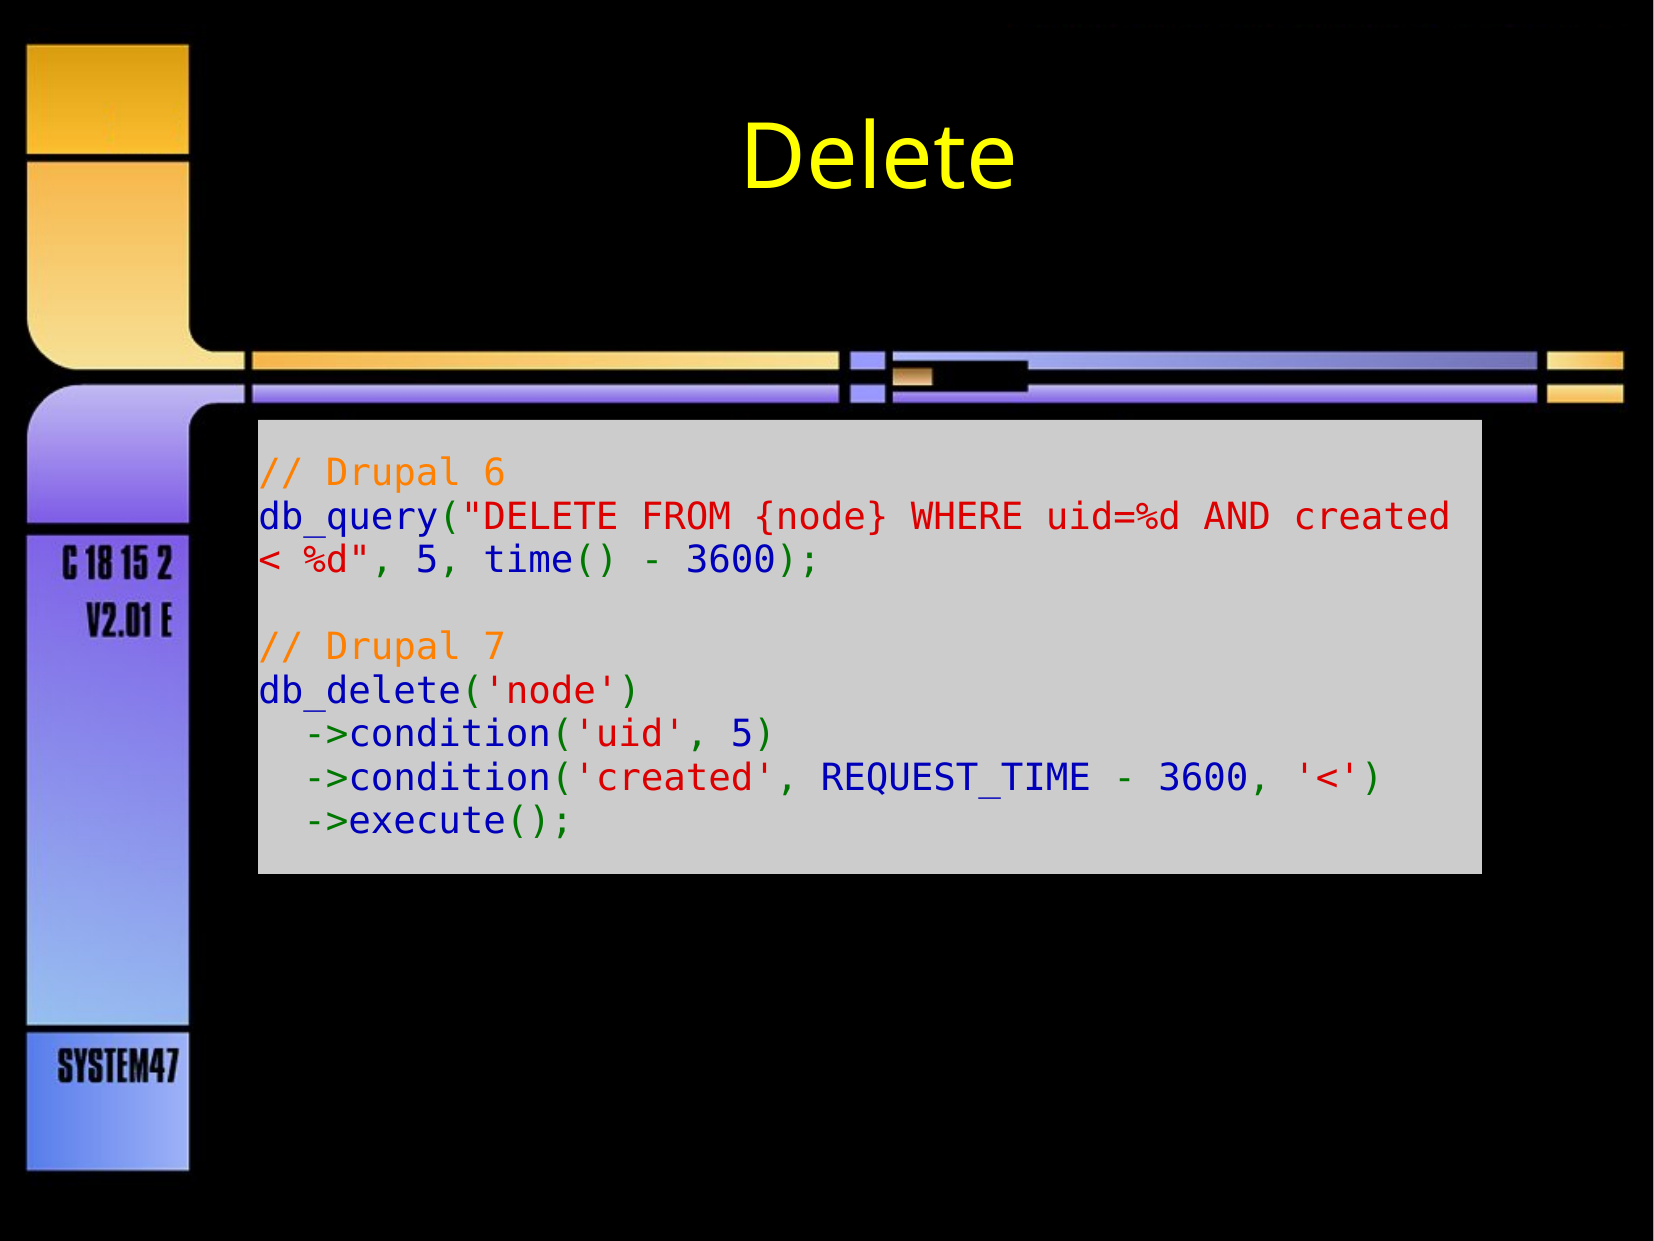

# Delete
// Drupal 6
db_query("DELETE FROM {node} WHERE uid=%d AND created < %d", 5, time() - 3600);
// Drupal 7
db_delete('node')
  ->condition('uid', 5)
  ->condition('created', REQUEST_TIME - 3600, '<')
  ->execute();